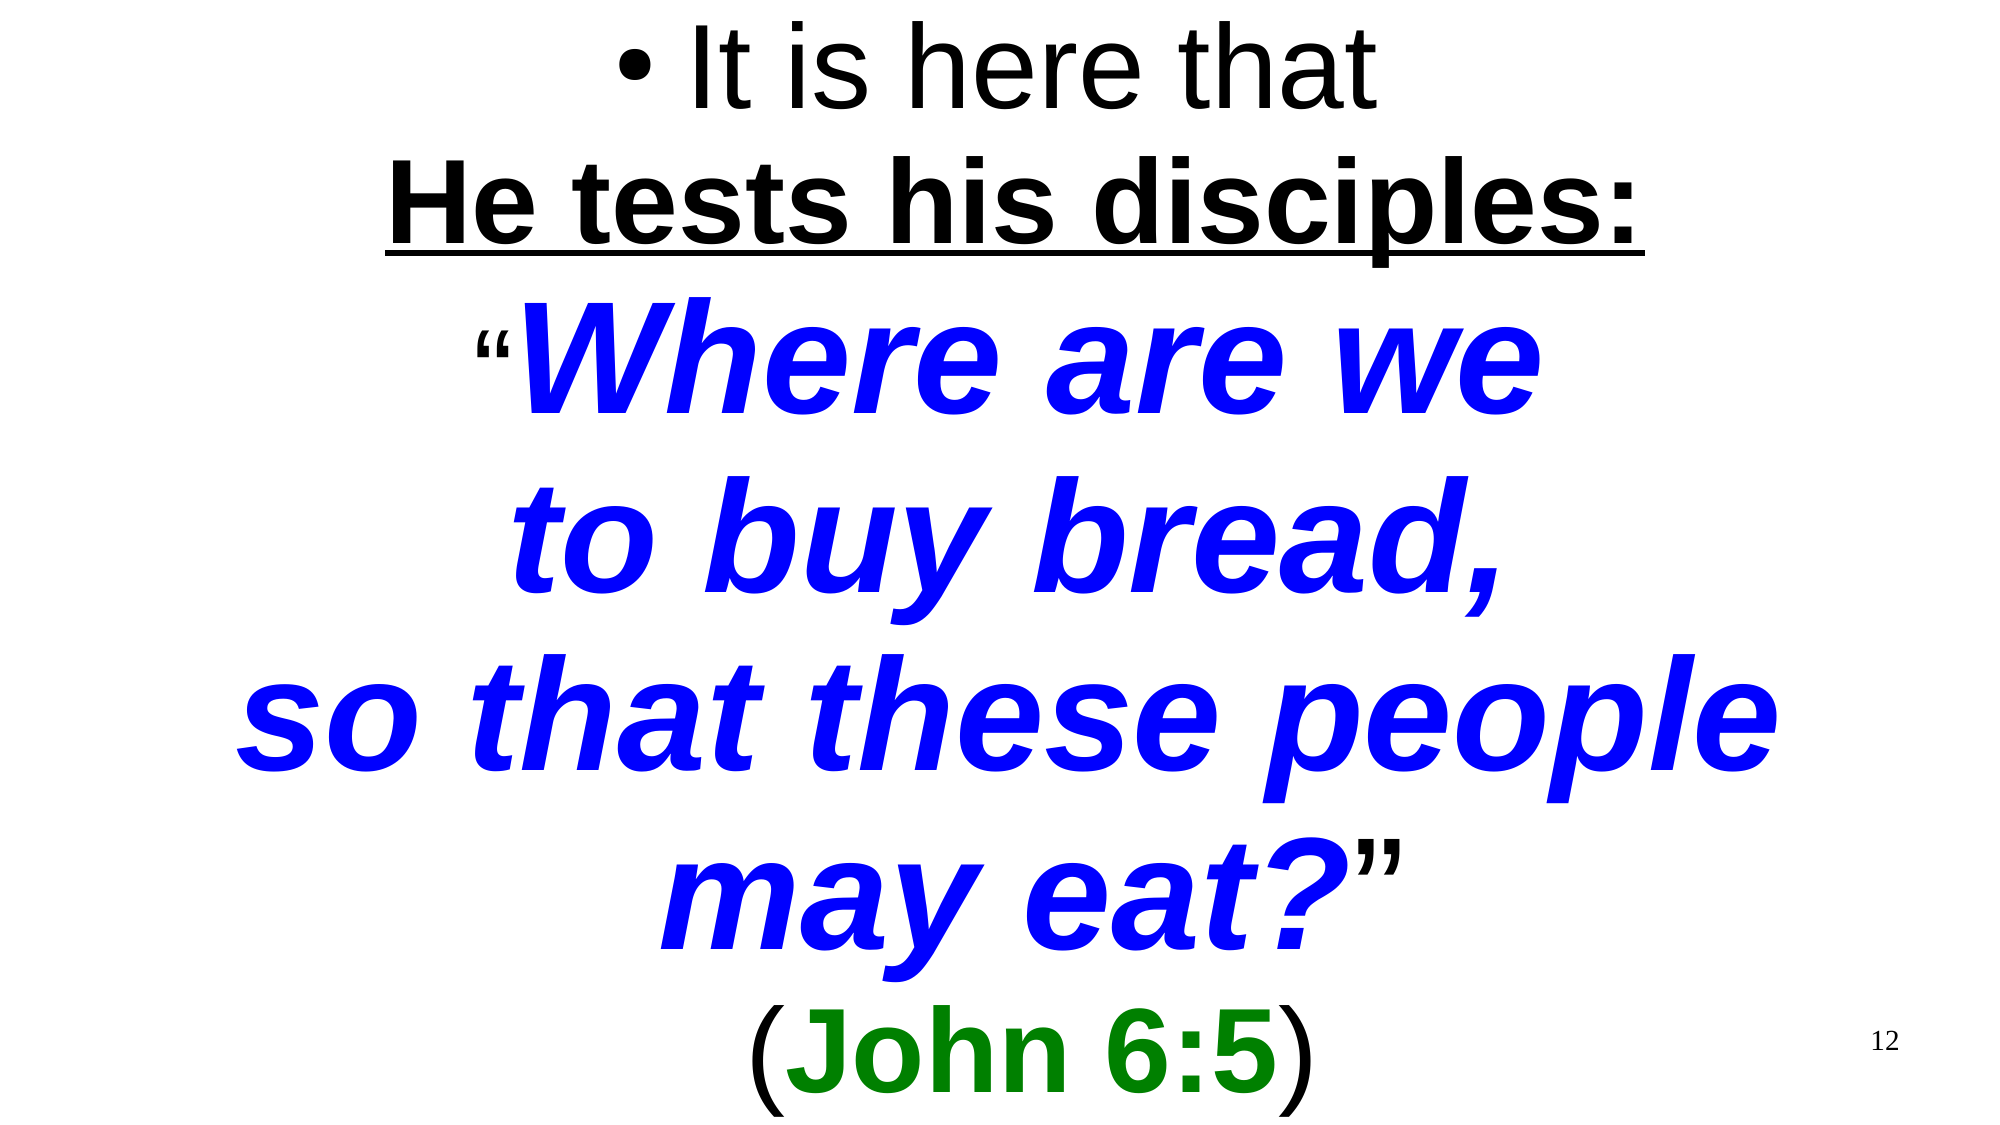

# It is here that He tests his disciples:  “Where are we to buy bread, so that these people may eat?” (John 6:5)
12